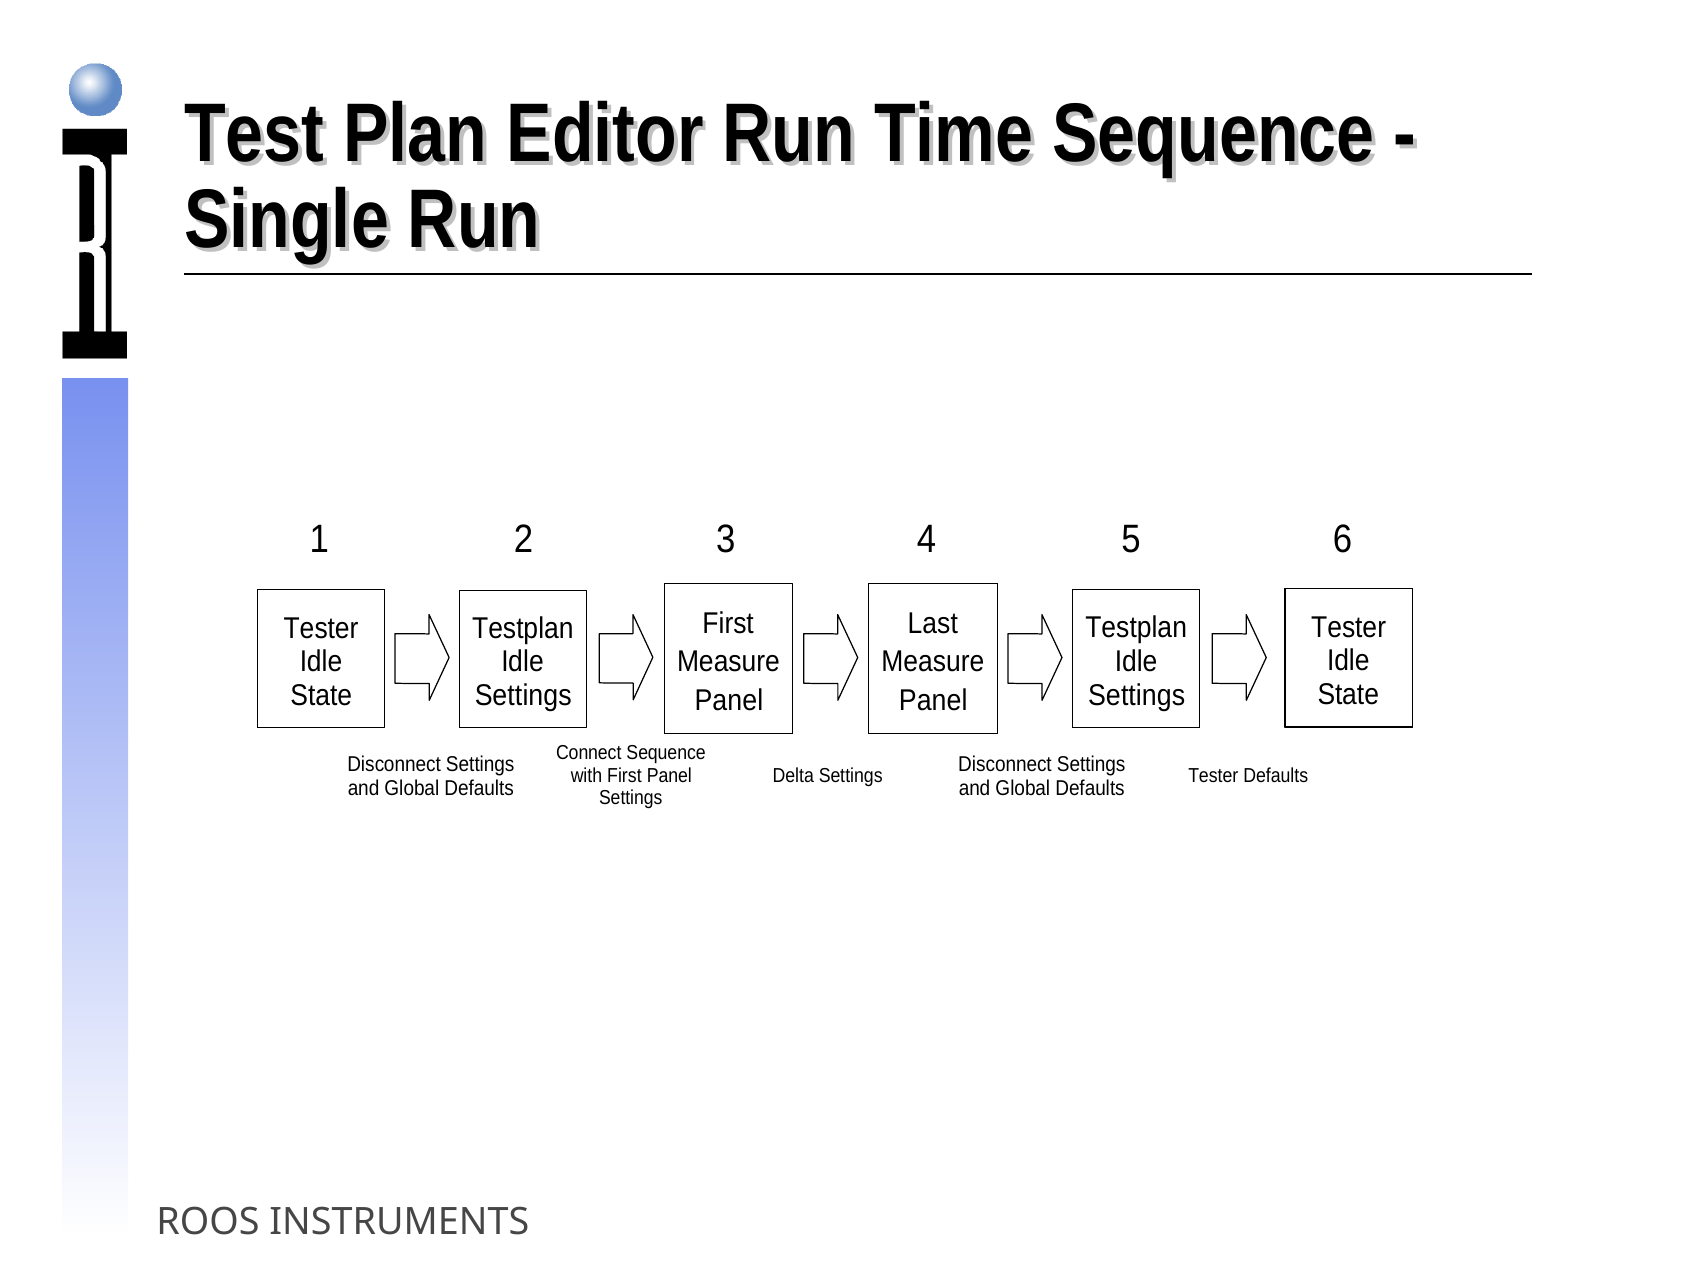

Test Plan Editor Run Time Sequence - Single Run
1
2
3
4
5
6
First
Last
Tester
Testplan
Tester
Testplan
Idle
Idle
Idle
Measure
Idle
Measure
State
Settings
State
Settings
Panel
Panel
Connect Sequence
Disconnect Settings
Disconnect Settings
with First Panel
Delta Settings
Tester Defaults
and Global Defaults
and Global Defaults
Settings